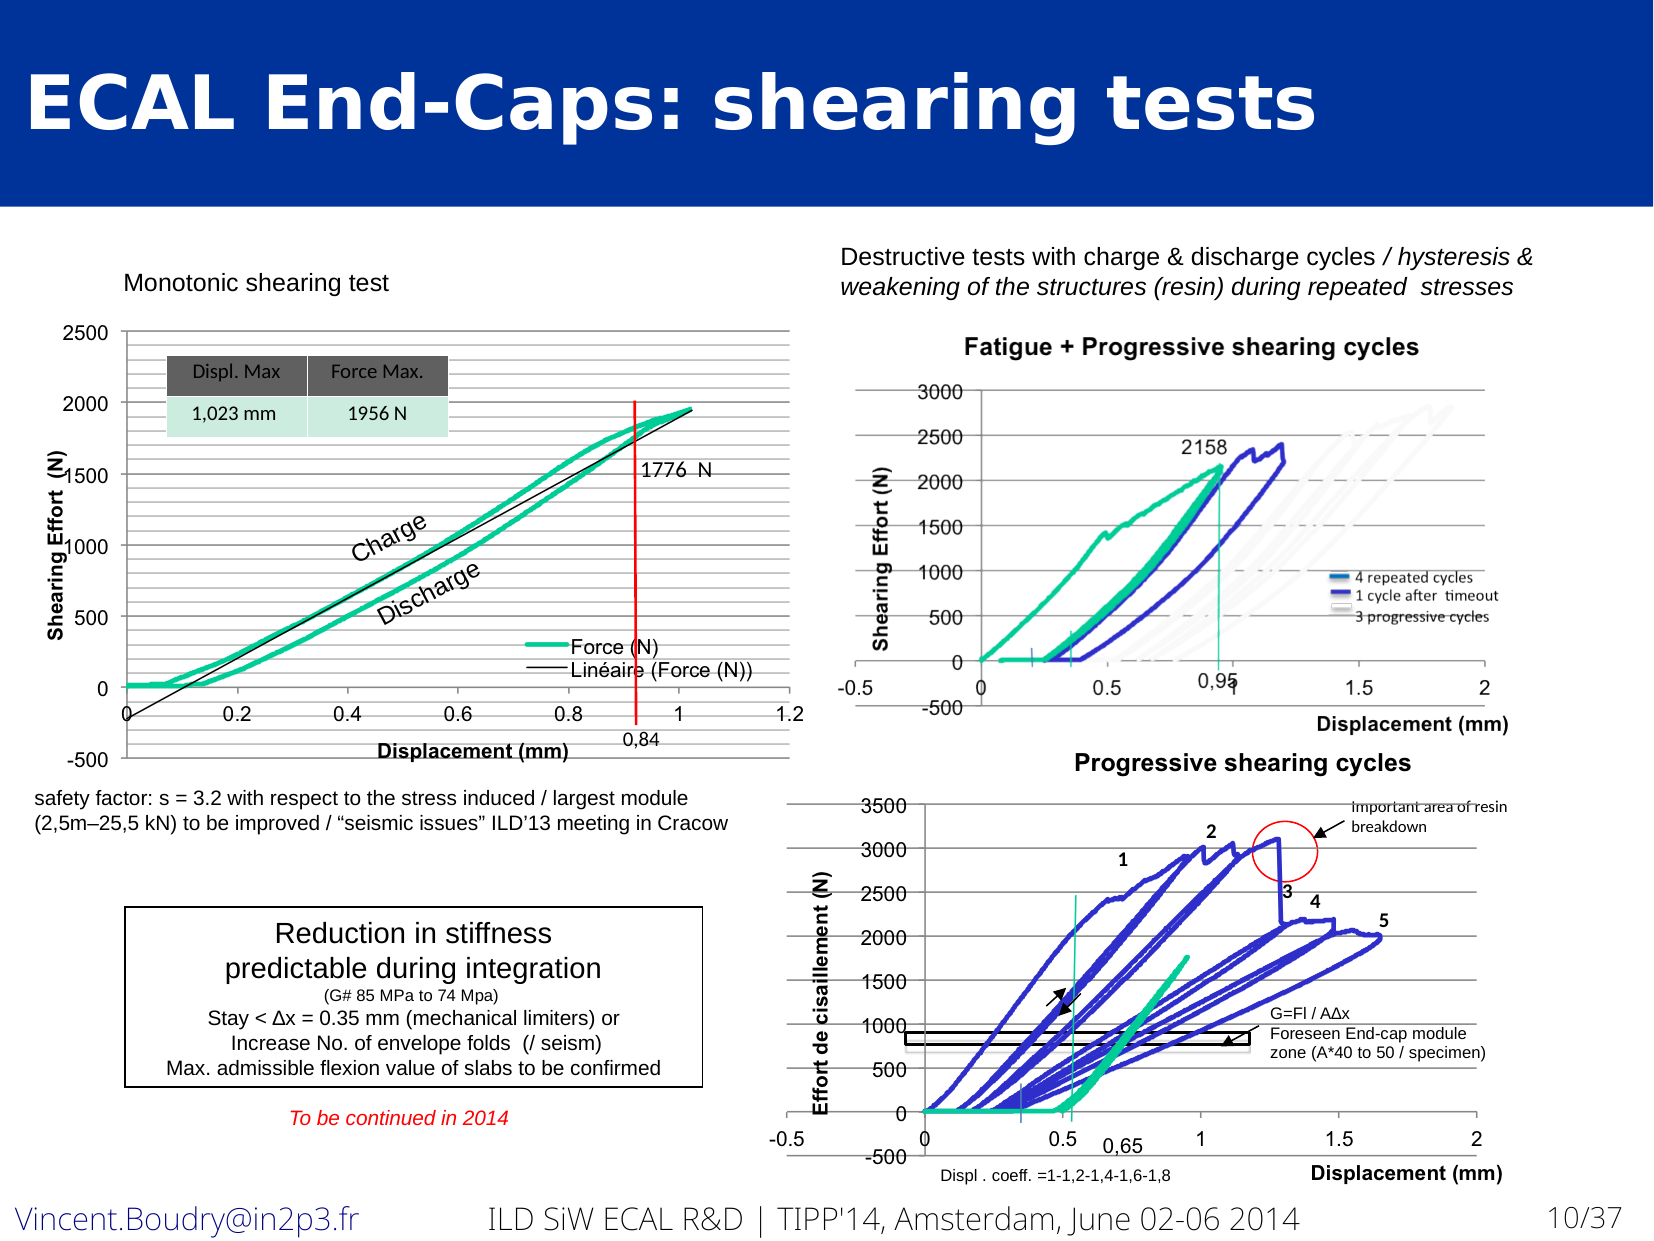

# ECAL End-Caps: shearing tests
Destructive tests with charge & discharge cycles / hysteresis & weakening of the structures (resin) during repeated stresses
Monotonic shearing test
1776 N
0,84
| Displ. Max | Force Max. |
| --- | --- |
| 1,023 mm | 1956 N |
Charge
Discharge
2
1
3
4
5
Important area of resin breakdown
safety factor: s = 3.2 with respect to the stress induced / largest module (2,5m–25,5 kN) to be improved / “seismic issues” ILD’13 meeting in Cracow
Reduction in stiffness
predictable during integration
(G# 85 MPa to 74 Mpa)
Stay < ∆x = 0.35 mm (mechanical limiters) or
 Increase No. of envelope folds (/ seism)
Max. admissible flexion value of slabs to be confirmed
G=Fl / A∆x
Foreseen End-cap module
zone (A*40 to 50 / specimen)
To be continued in 2014
Displ . coeff. =1-1,2-1,4-1,6-1,8
ILD SiW ECAL R&D | TIPP'14, Amsterdam, June 02-06 2014
10